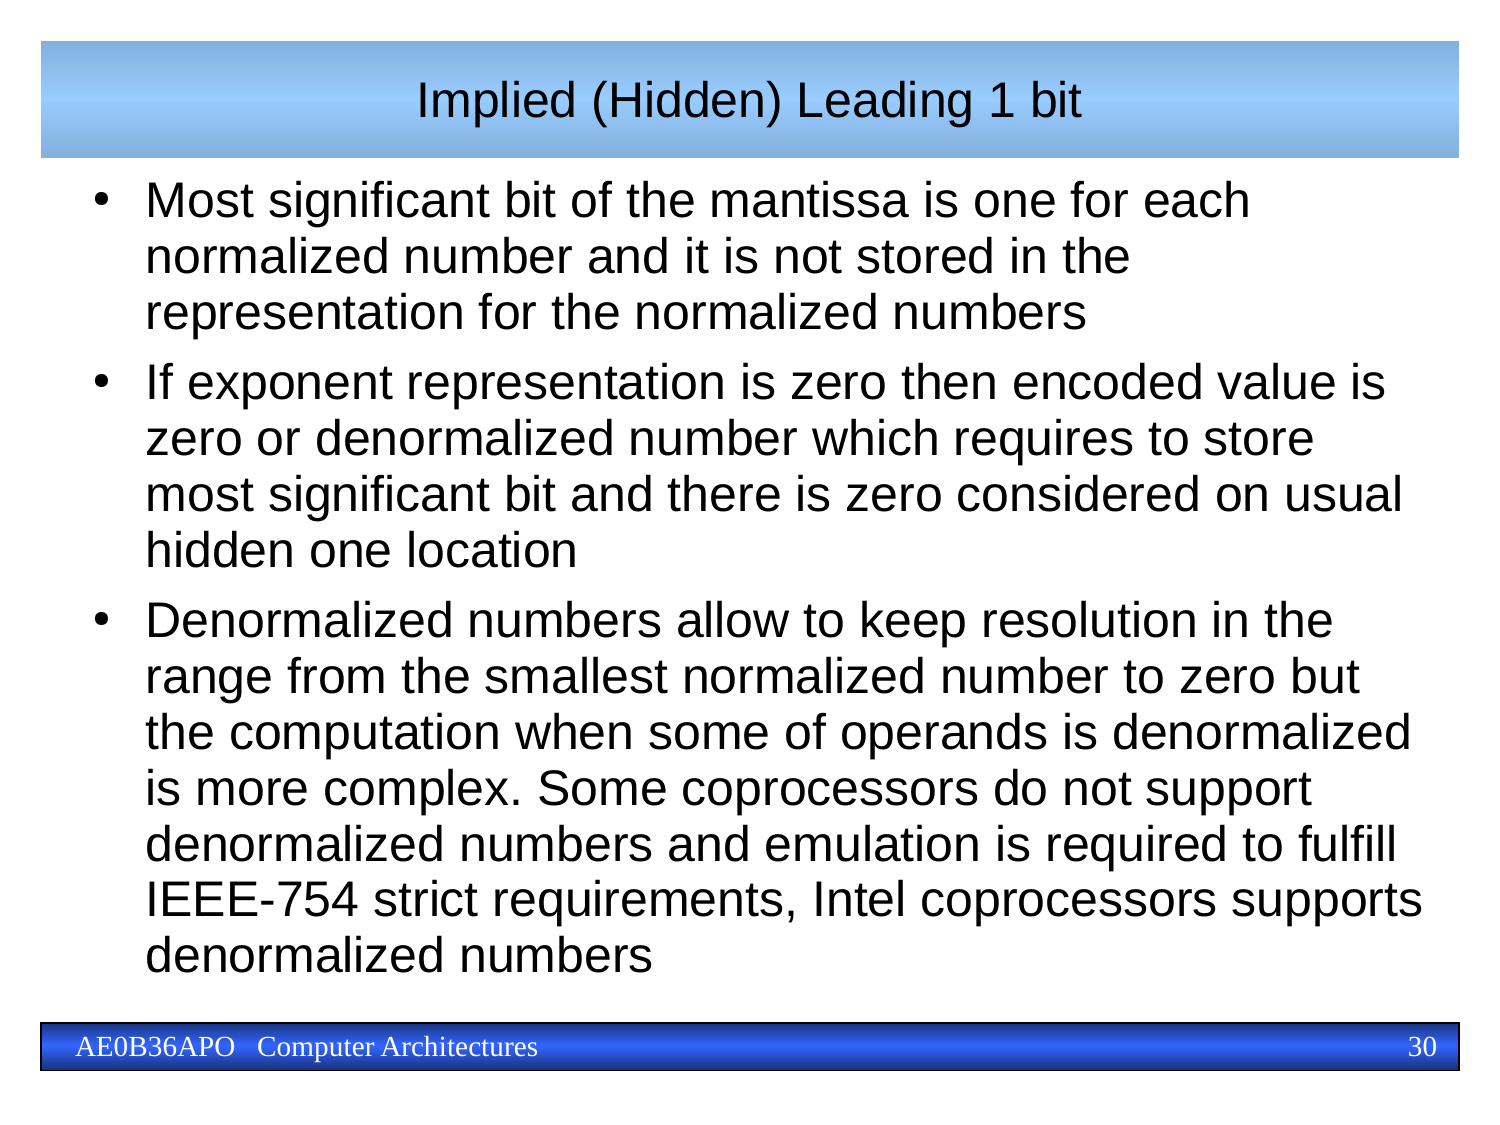

# Implied (Hidden) Leading 1 bit
Most significant bit of the mantissa is one for each normalized number and it is not stored in the representation for the normalized numbers
If exponent representation is zero then encoded value is zero or denormalized number which requires to store most significant bit and there is zero considered on usual hidden one location
Denormalized numbers allow to keep resolution in the range from the smallest normalized number to zero but the computation when some of operands is denormalized is more complex. Some coprocessors do not support denormalized numbers and emulation is required to fulfill IEEE-754 strict requirements, Intel coprocessors supports denormalized numbers
AE0B36APO Computer Architectures
30